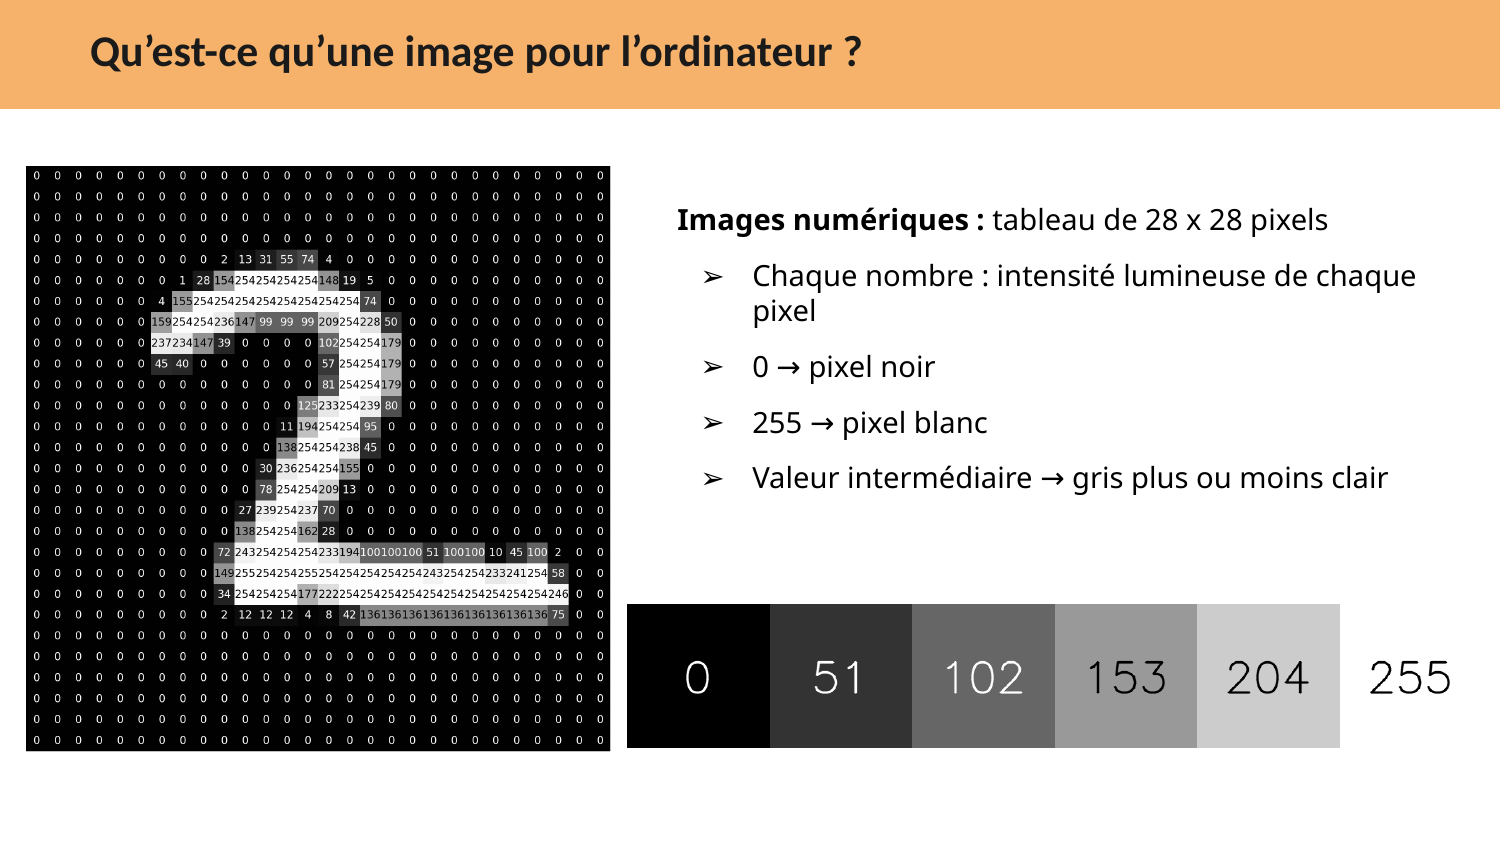

Qu’est-ce qu’une image pour l’ordinateur ?
Images numériques : tableau de 28 x 28 pixels
Chaque nombre : intensité lumineuse de chaque pixel
0 → pixel noir
255 → pixel blanc
Valeur intermédiaire → gris plus ou moins clair